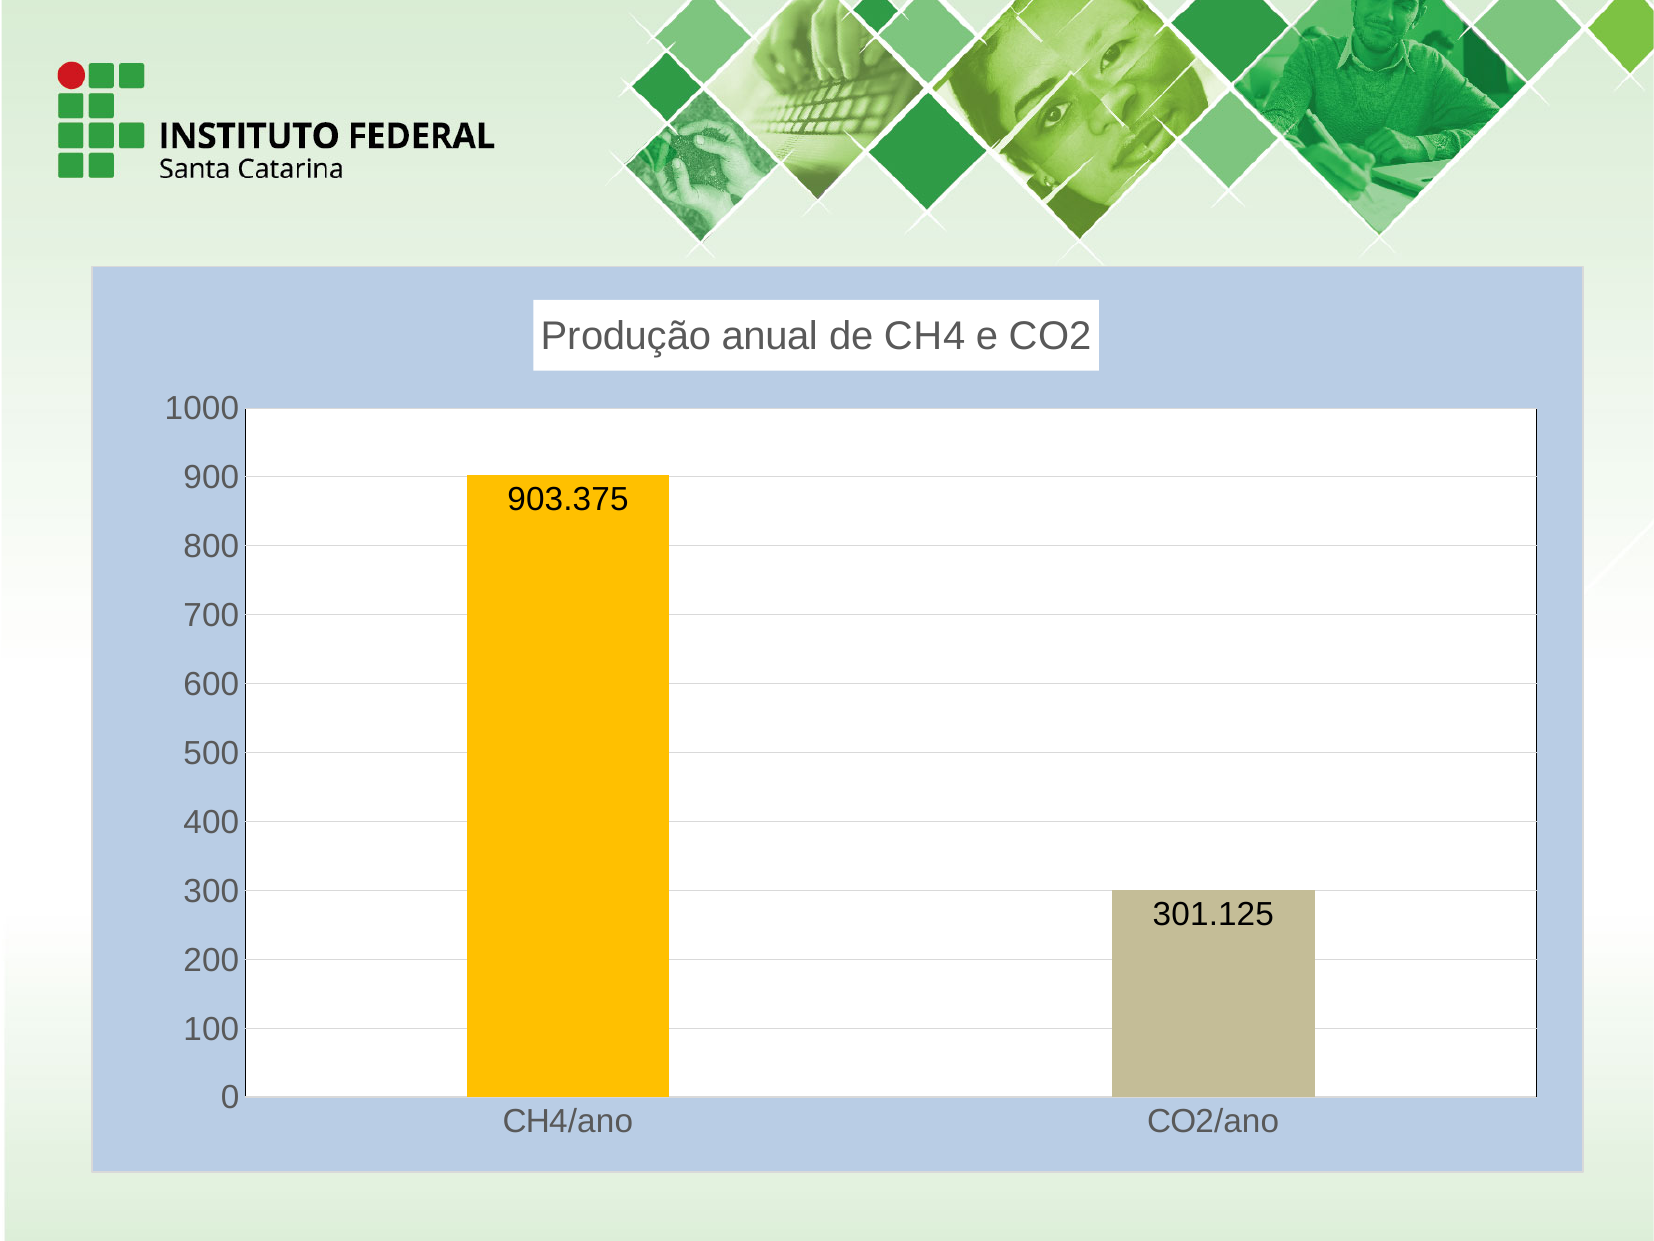

### Chart: Produção anual de CH4 e CO2
| Category | |
|---|---|
| CH4/ano | 903.375 |
| CO2/ano | 301.125 |